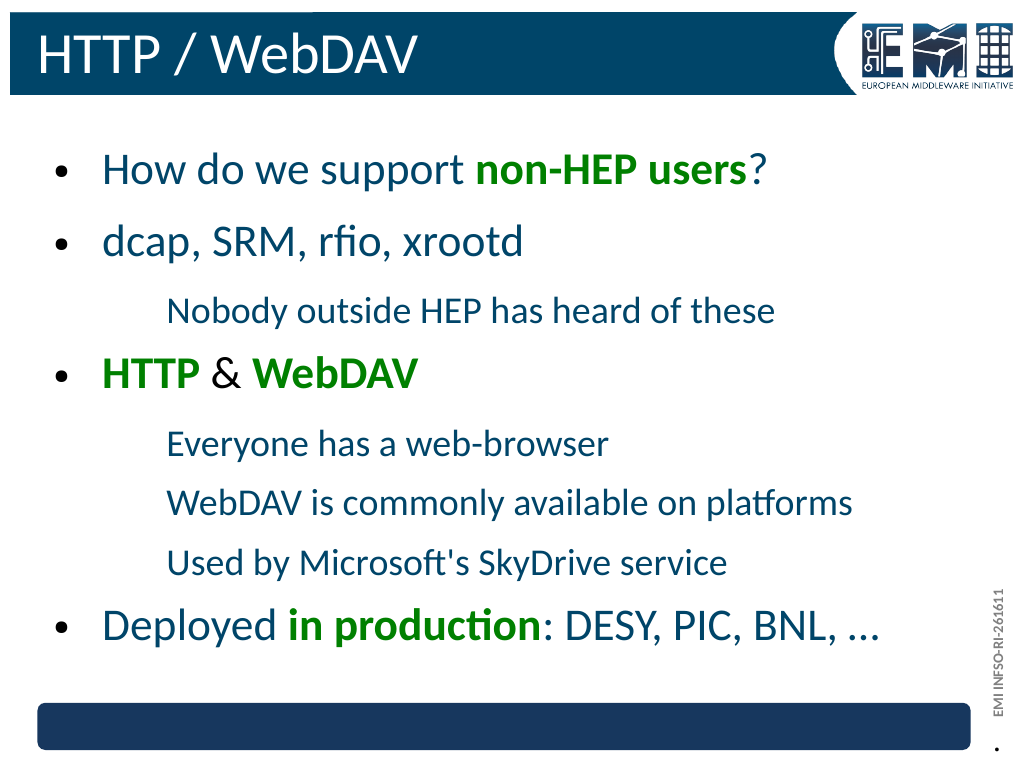

# HTTP / WebDAV
How do we support non-HEP users?
dcap, SRM, rfio, xrootd
Nobody outside HEP has heard of these
HTTP & WebDAV
Everyone has a web-browser
WebDAV is commonly available on platforms
Used by Microsoft's SkyDrive service
Deployed in production: DESY, PIC, BNL, …